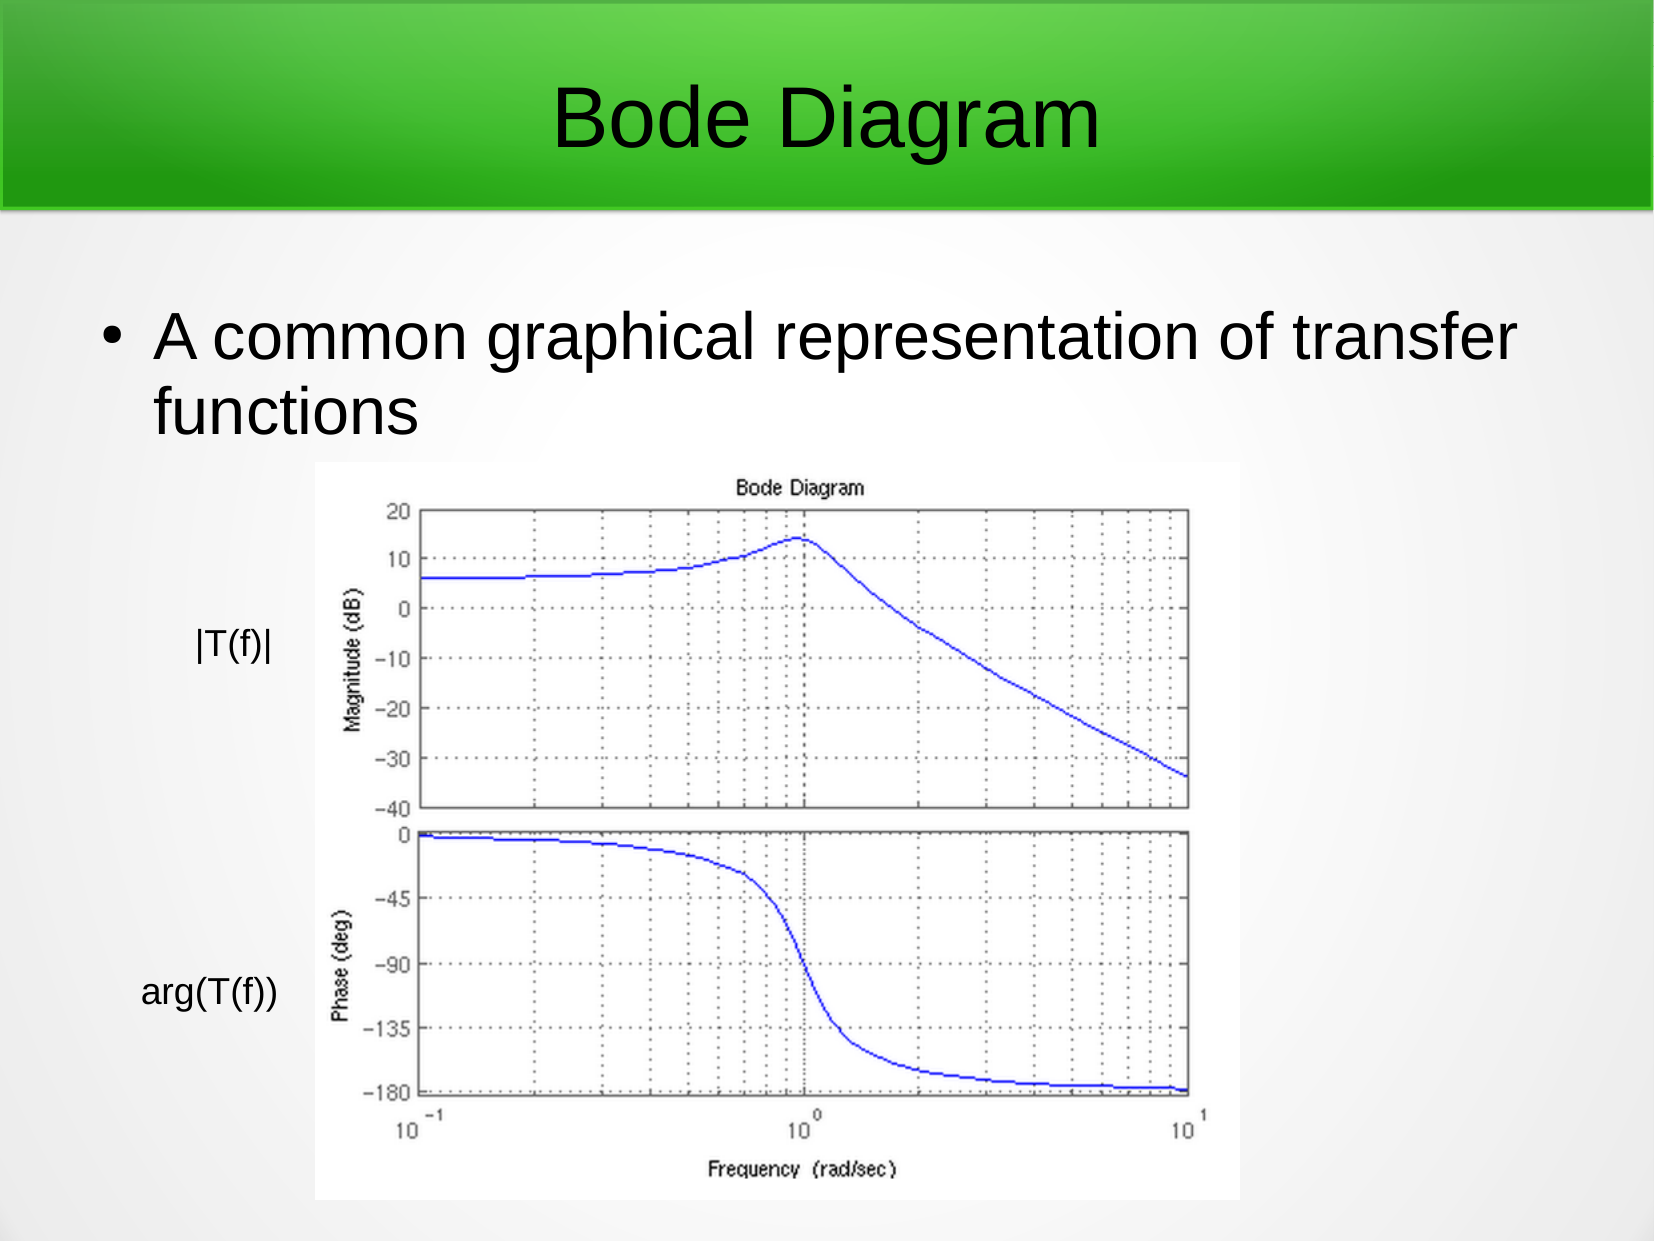

# Bode Diagram
A common graphical representation of transfer functions
|T(f)|
arg(T(f))